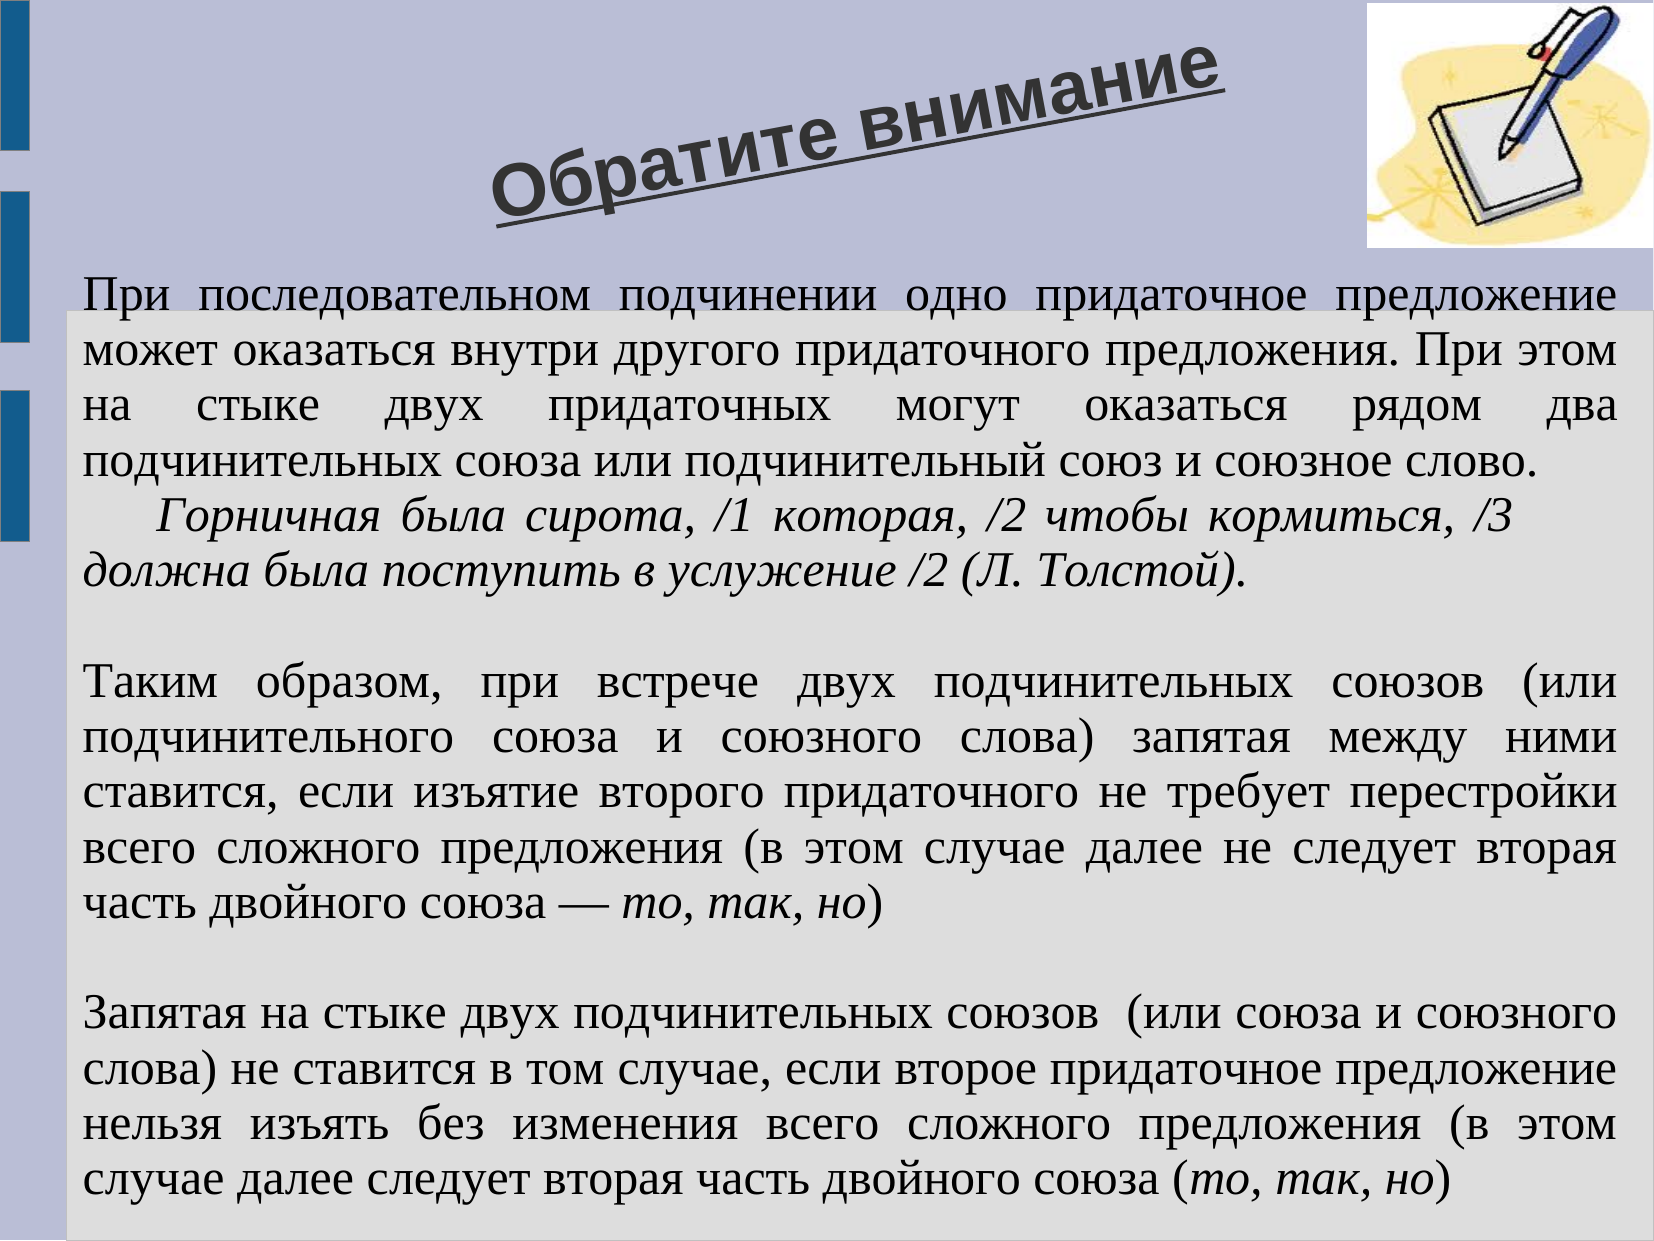

# Обратите внимание
При последовательном подчинении одно придаточное предложение может оказаться внутри другого придаточного предложения. При этом на стыке двух придаточных могут оказаться рядом два подчинительных союза или подчинительный союз и союзное слово.
	Горничная была сирота, /1 которая, /2 чтобы кормиться, /3 		должна была поступить в услужение /2 (Л. Толстой).
Таким образом, при встрече двух подчинительных союзов (или подчинительного союза и союзного слова) запятая между ними ставится, если изъятие второго придаточного не требует перестройки всего сложного предложения (в этом случае далее не следует вторая часть двойного союза — то, так, но)
Запятая на стыке двух подчинительных союзов (или союза и союзного слова) не ставится в том случае, если второе придаточное предложение нельзя изъять без изменения всего сложного предложения (в этом случае далее следует вторая часть двойного союза (то, так, но)